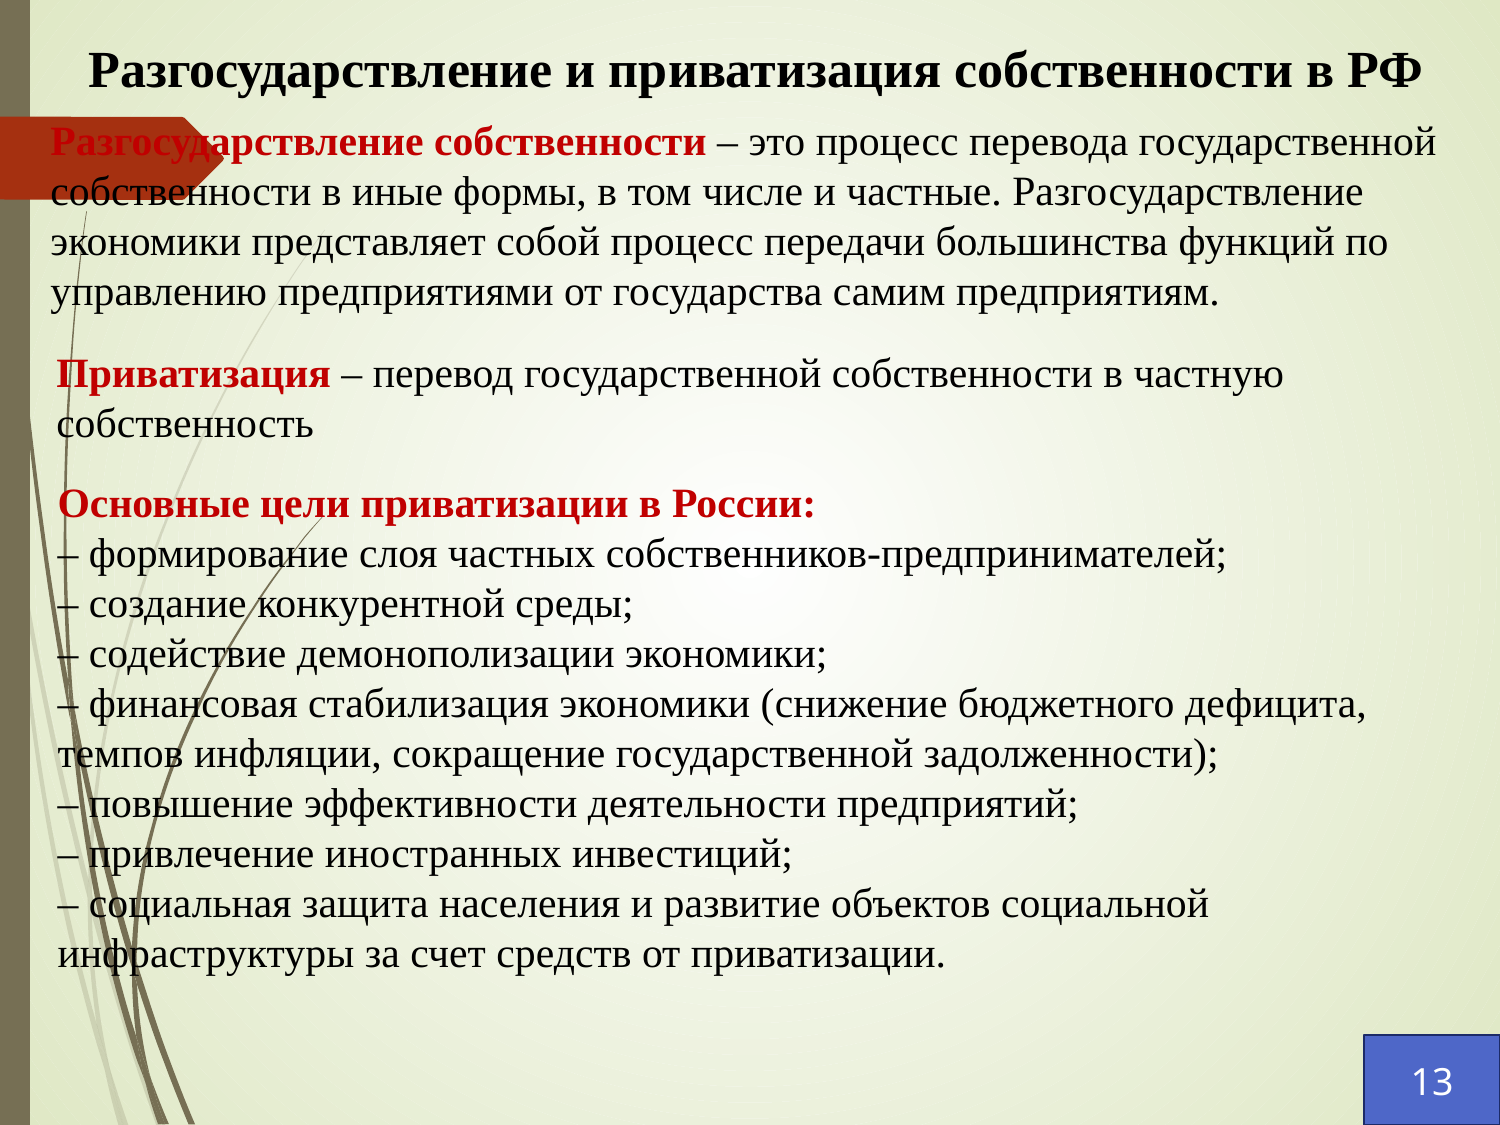

Разгосударствление и приватизация собственности в РФ
Разгосударствление собственности – это процесс перевода государственной собственности в иные формы, в том числе и частные. Разгосударствление экономики представляет собой процесс передачи большинства функций по управлению предприятиями от государства самим предприятиям.
Приватизация – перевод государственной собственности в частную собственность
Основные цели приватизации в России:
– формирование слоя частных собственников-предпринимателей;
– создание конкурентной среды;
– содействие демонополизации экономики;
– финансовая стабилизация экономики (снижение бюджетного дефицита, темпов инфляции, сокращение государственной задолженности);
– повышение эффективности деятельности предприятий;
– привлечение иностранных инвестиций;
– социальная защита населения и развитие объектов социальной инфраструктуры за счет средств от приватизации.
13